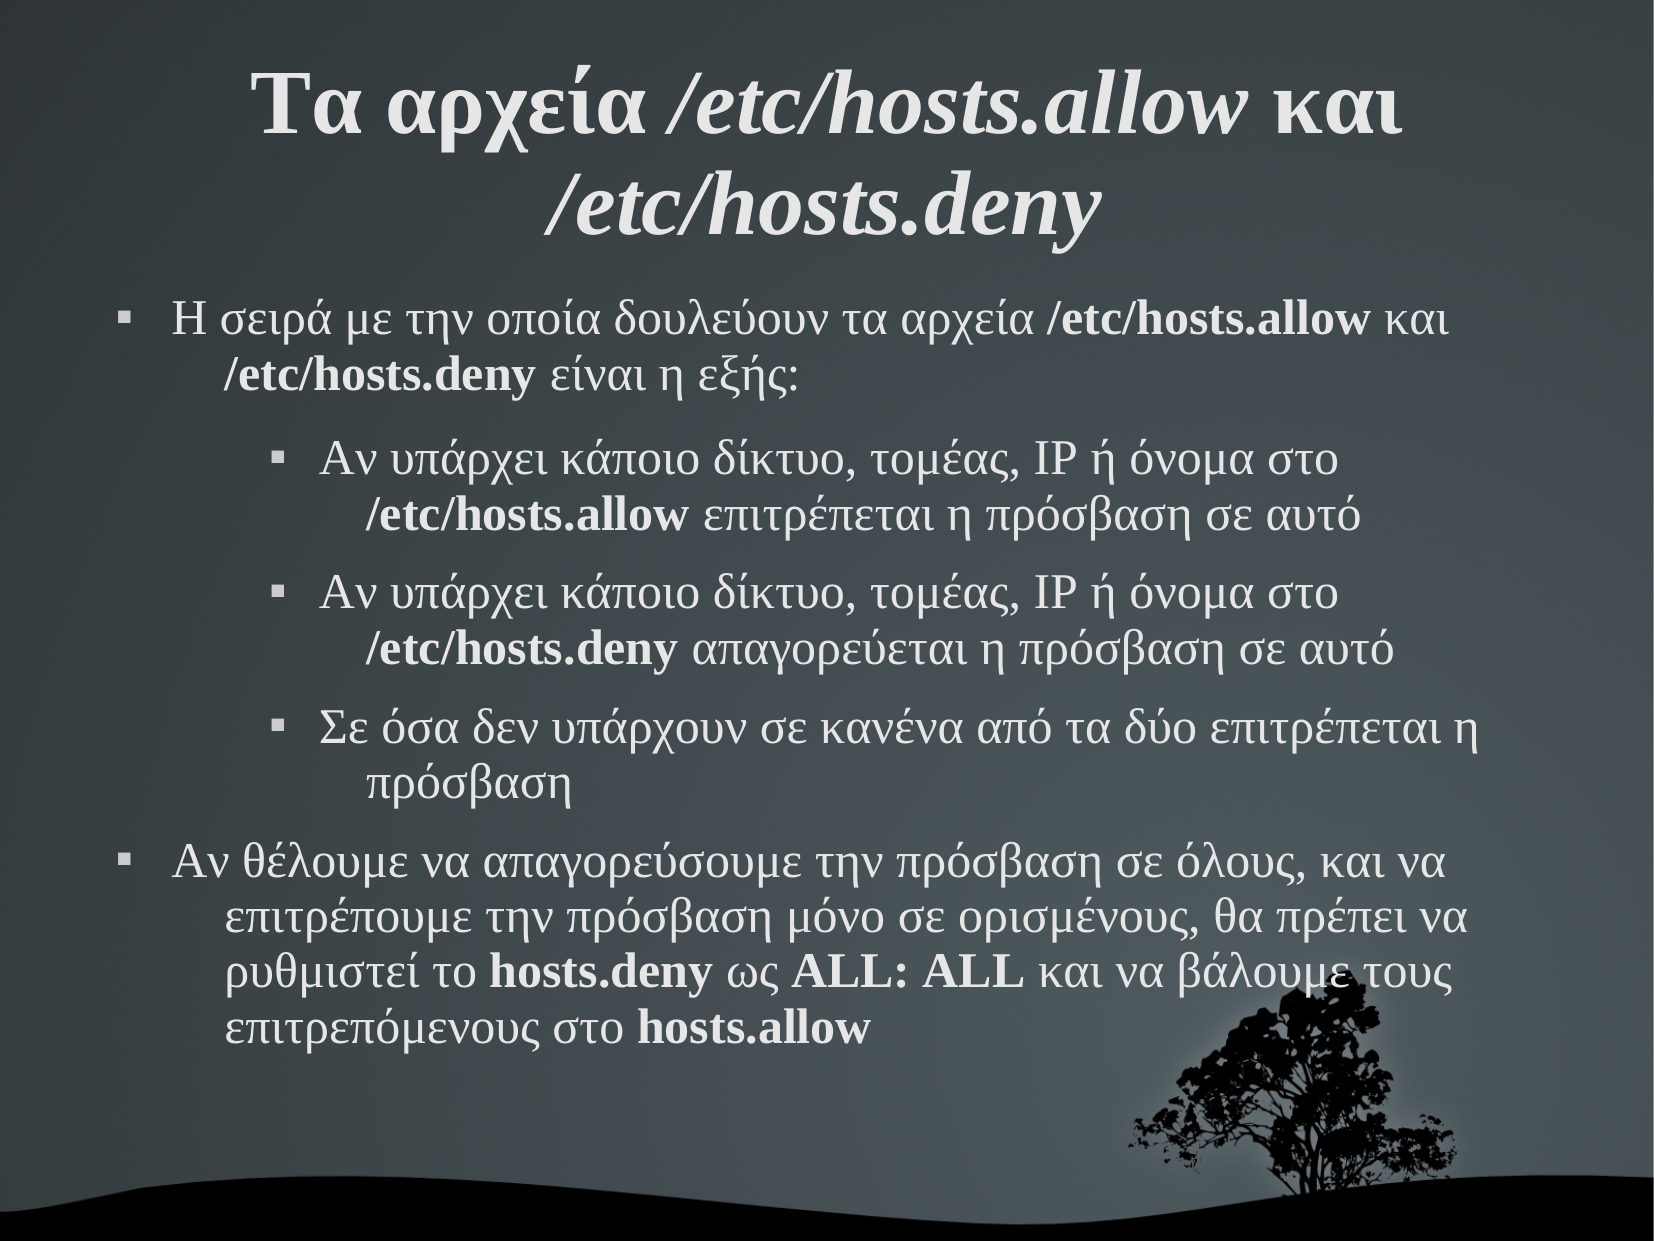

Τα αρχεία /etc/hosts.allow και /etc/hosts.deny
# Η σειρά με την οποία δουλεύουν τα αρχεία /etc/hosts.allow και /etc/hosts.deny είναι η εξής:
Αν υπάρχει κάποιο δίκτυο, τομέας, IP ή όνομα στο /etc/hosts.allow επιτρέπεται η πρόσβαση σε αυτό
Αν υπάρχει κάποιο δίκτυο, τομέας, IP ή όνομα στο /etc/hosts.deny απαγορεύεται η πρόσβαση σε αυτό
Σε όσα δεν υπάρχουν σε κανένα από τα δύο επιτρέπεται η πρόσβαση
Αν θέλουμε να απαγορεύσουμε την πρόσβαση σε όλους, και να επιτρέπουμε την πρόσβαση μόνο σε ορισμένους, θα πρέπει να ρυθμιστεί το hosts.deny ως ALL: ALL και να βάλουμε τους επιτρεπόμενους στο hosts.allow